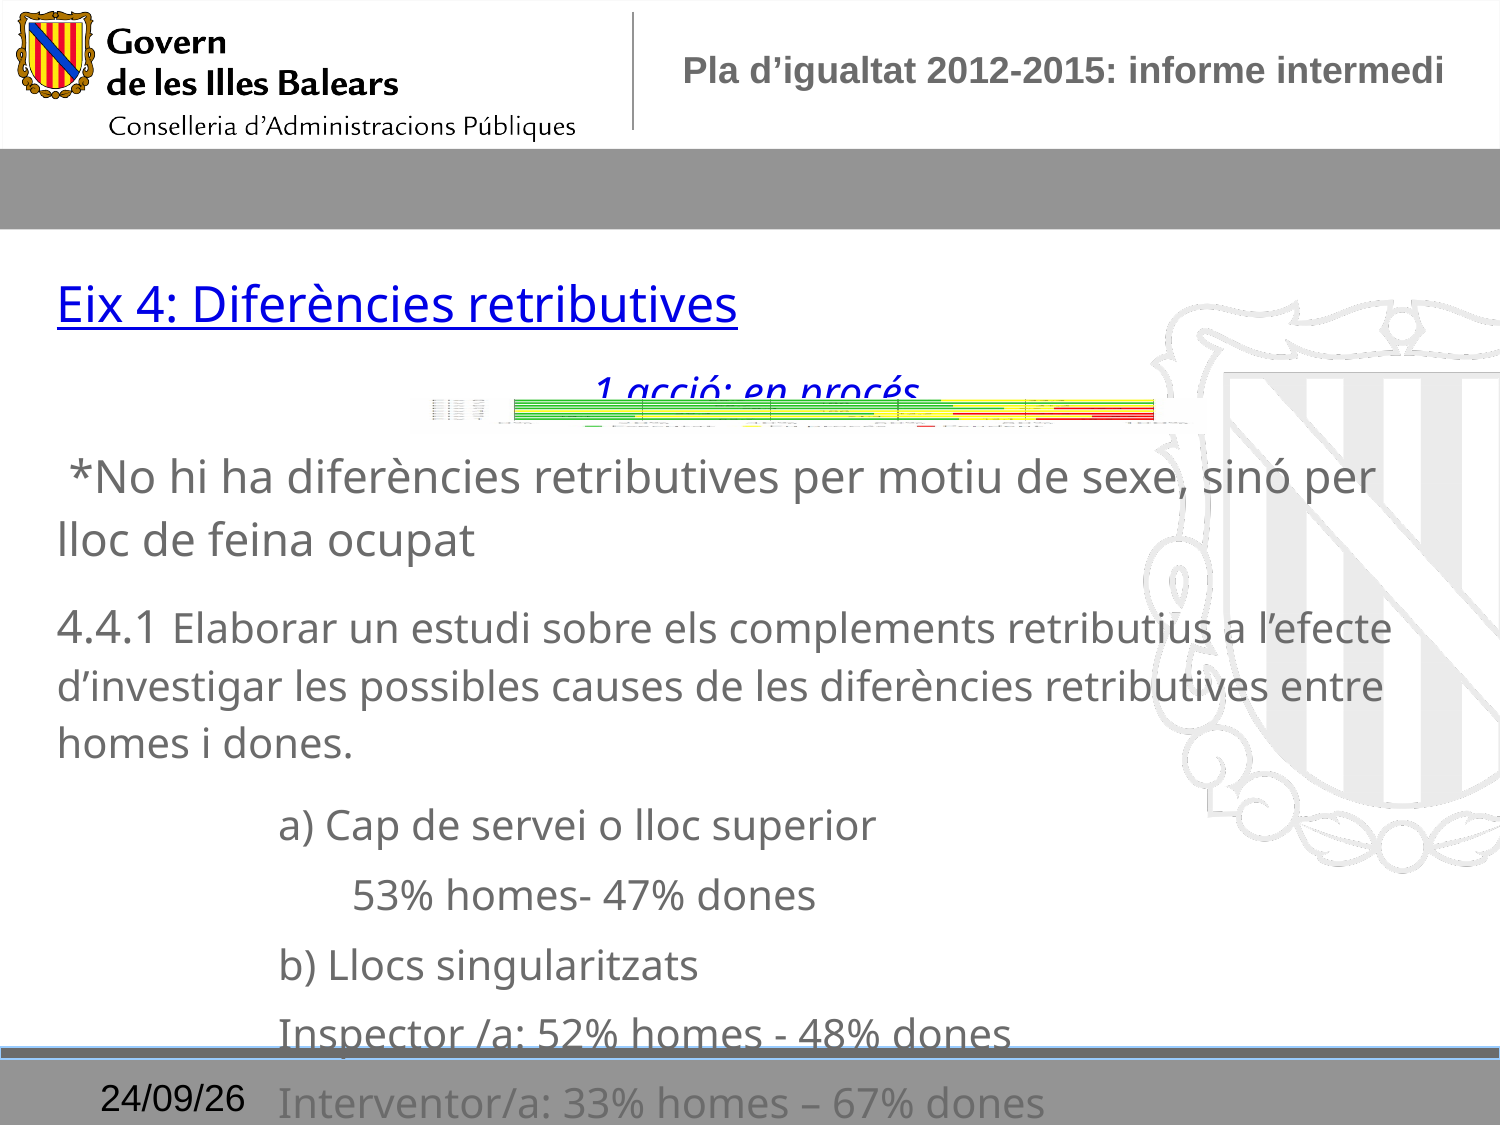

# Eix 4: Diferències retributives
1 acció: en procés
 *No hi ha diferències retributives per motiu de sexe, sinó per lloc de feina ocupat
4.4.1 Elaborar un estudi sobre els complements retributius a l’efecte d’investigar les possibles causes de les diferències retributives entre homes i dones.
			a) Cap de servei o lloc superior
				53% homes- 47% dones
			b) Llocs singularitzats
			Inspector /a: 52% homes - 48% dones
			Interventor/a: 33% homes – 67% dones